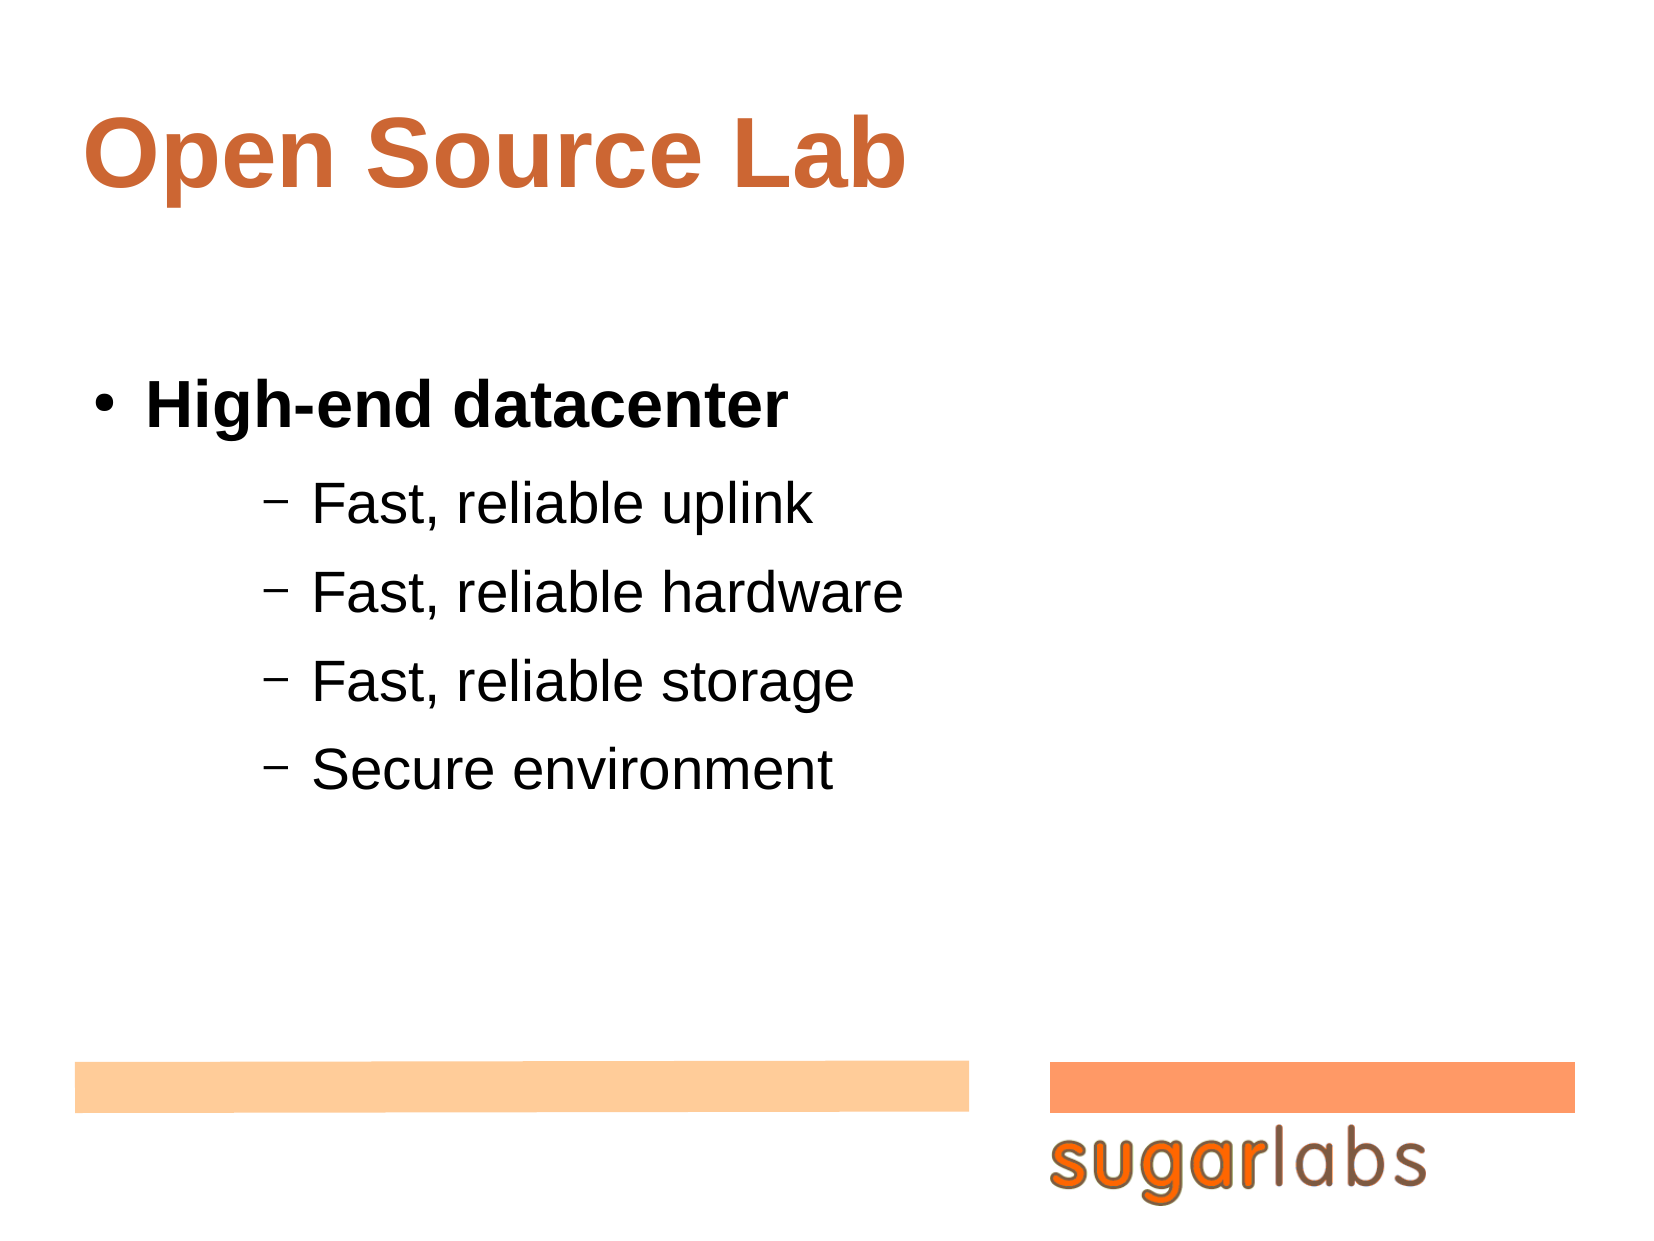

# Open Source Lab
High-end datacenter
Fast, reliable uplink
Fast, reliable hardware
Fast, reliable storage
Secure environment